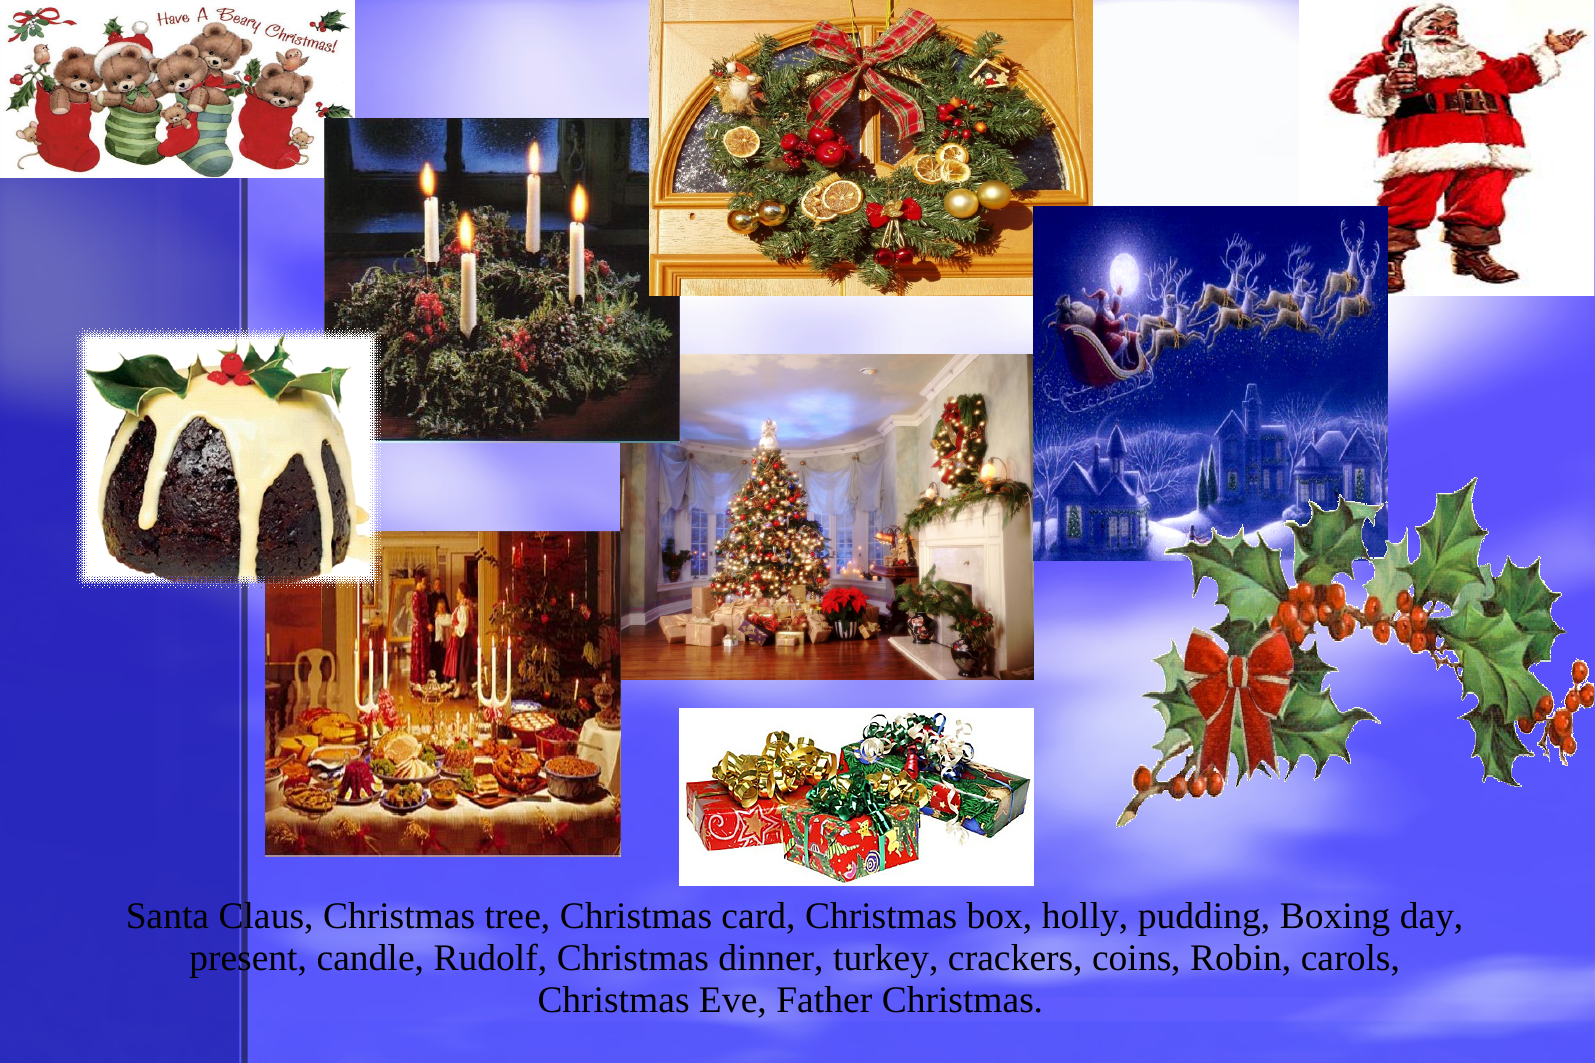

# Santa Claus, Christmas tree, Christmas card, Christmas box, holly, pudding, Boxing day, present, candle, Rudolf, Christmas dinner, turkey, crackers, coins, Robin, carols, Christmas Eve, Father Christmas.